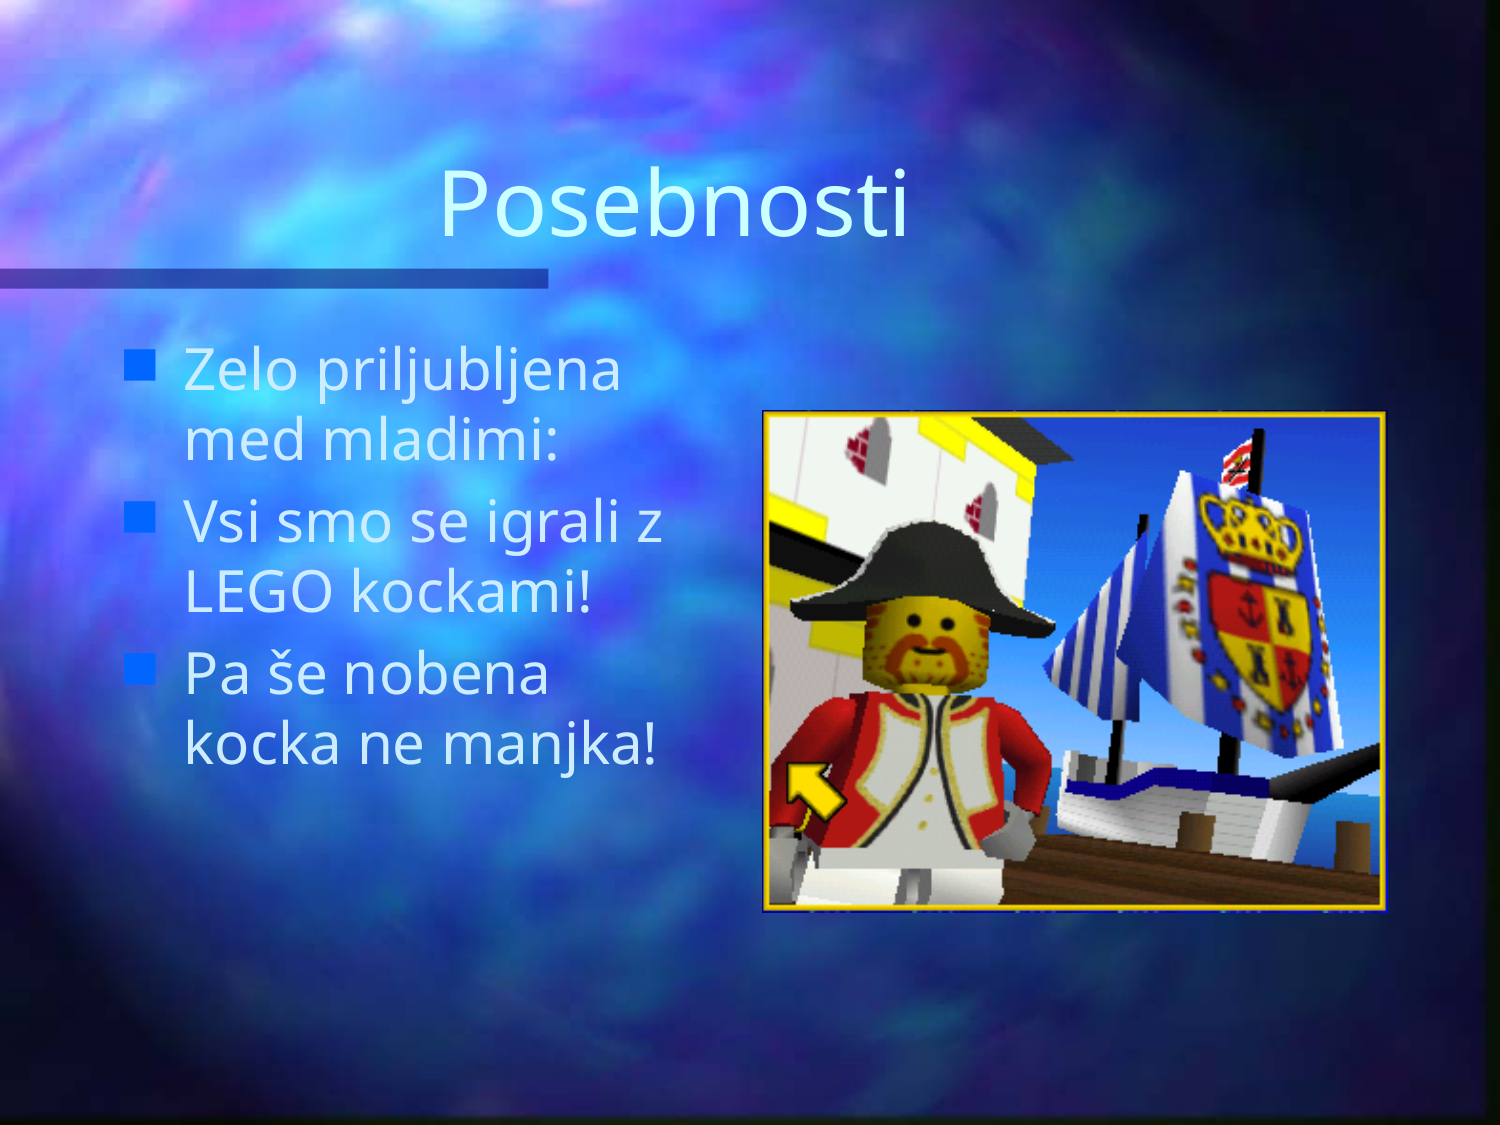

# Posebnosti
Zelo priljubljena med mladimi:
Vsi smo se igrali z LEGO kockami!
Pa še nobena kocka ne manjka!